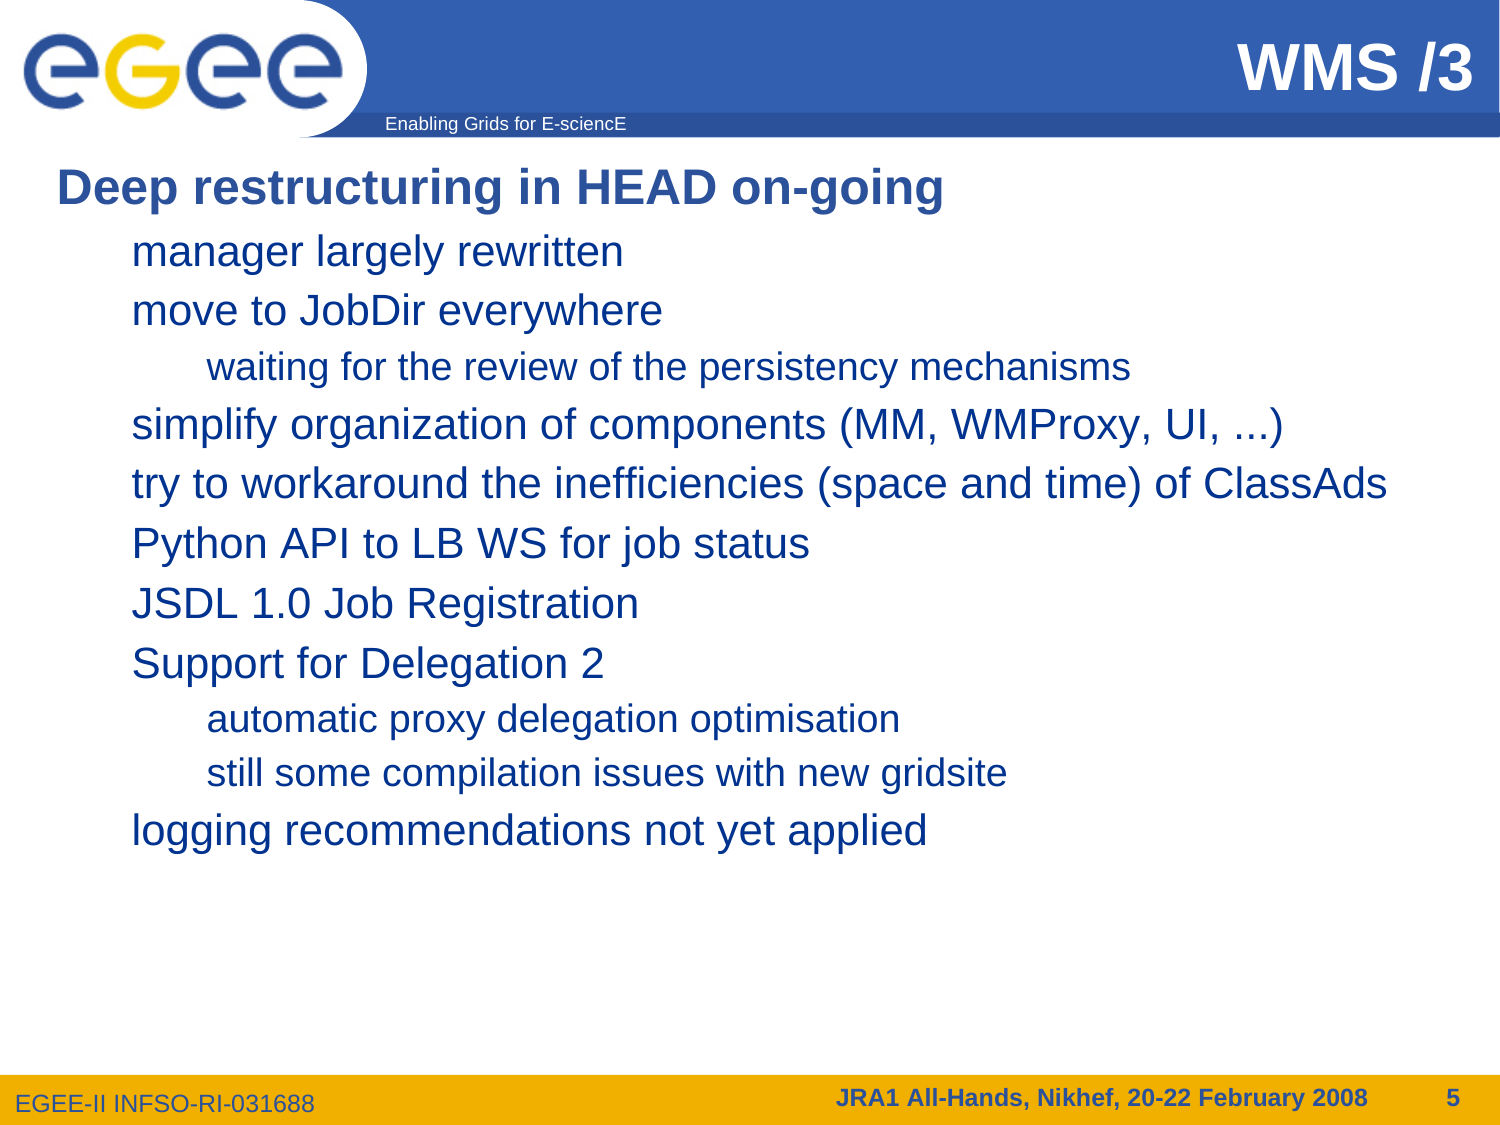

# WMS /3
Deep restructuring in HEAD on-going
manager largely rewritten
move to JobDir everywhere
waiting for the review of the persistency mechanisms
simplify organization of components (MM, WMProxy, UI, ...)
try to workaround the inefficiencies (space and time) of ClassAds
Python API to LB WS for job status
JSDL 1.0 Job Registration
Support for Delegation 2
automatic proxy delegation optimisation
still some compilation issues with new gridsite
logging recommendations not yet applied
JRA1 All-Hands, Nikhef, 20-22 February 2008
5